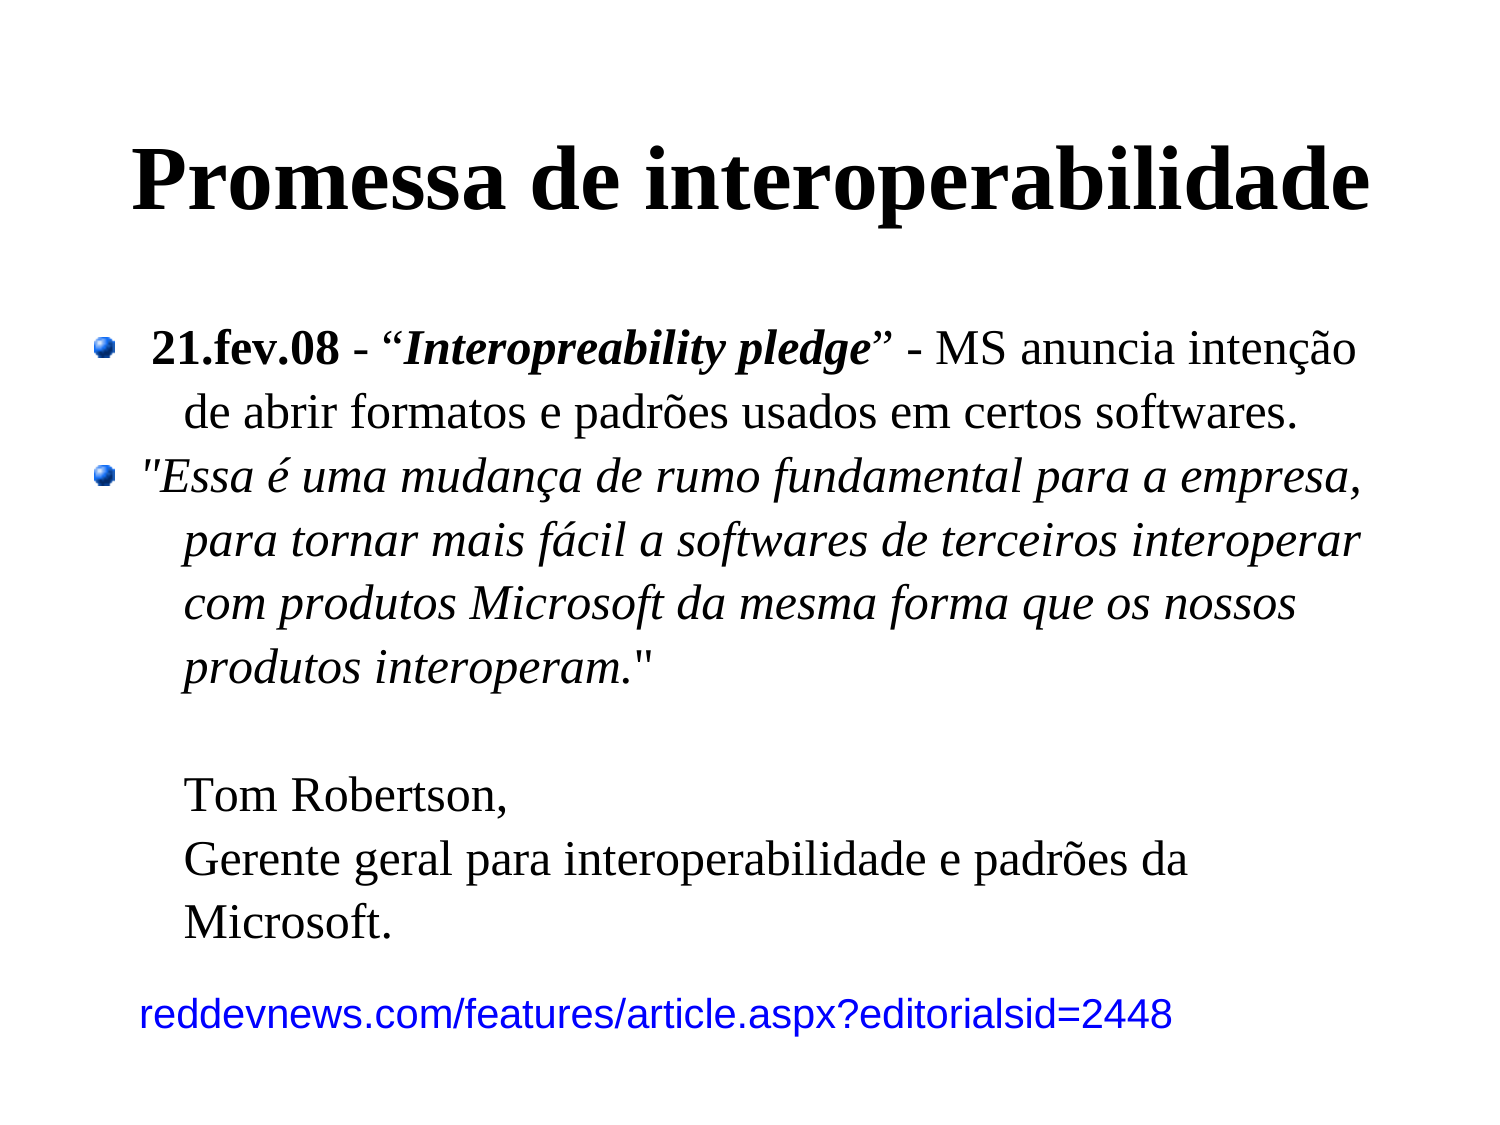

# Promessa de interoperabilidade
 21.fev.08 - “Interopreability pledge” - MS anuncia intenção de abrir formatos e padrões usados em certos softwares.
"Essa é uma mudança de rumo fundamental para a empresa, para tornar mais fácil a softwares de terceiros interoperar com produtos Microsoft da mesma forma que os nossos produtos interoperam."
Tom Robertson,
Gerente geral para interoperabilidade e padrões da Microsoft.
reddevnews.com/features/article.aspx?editorialsid=2448